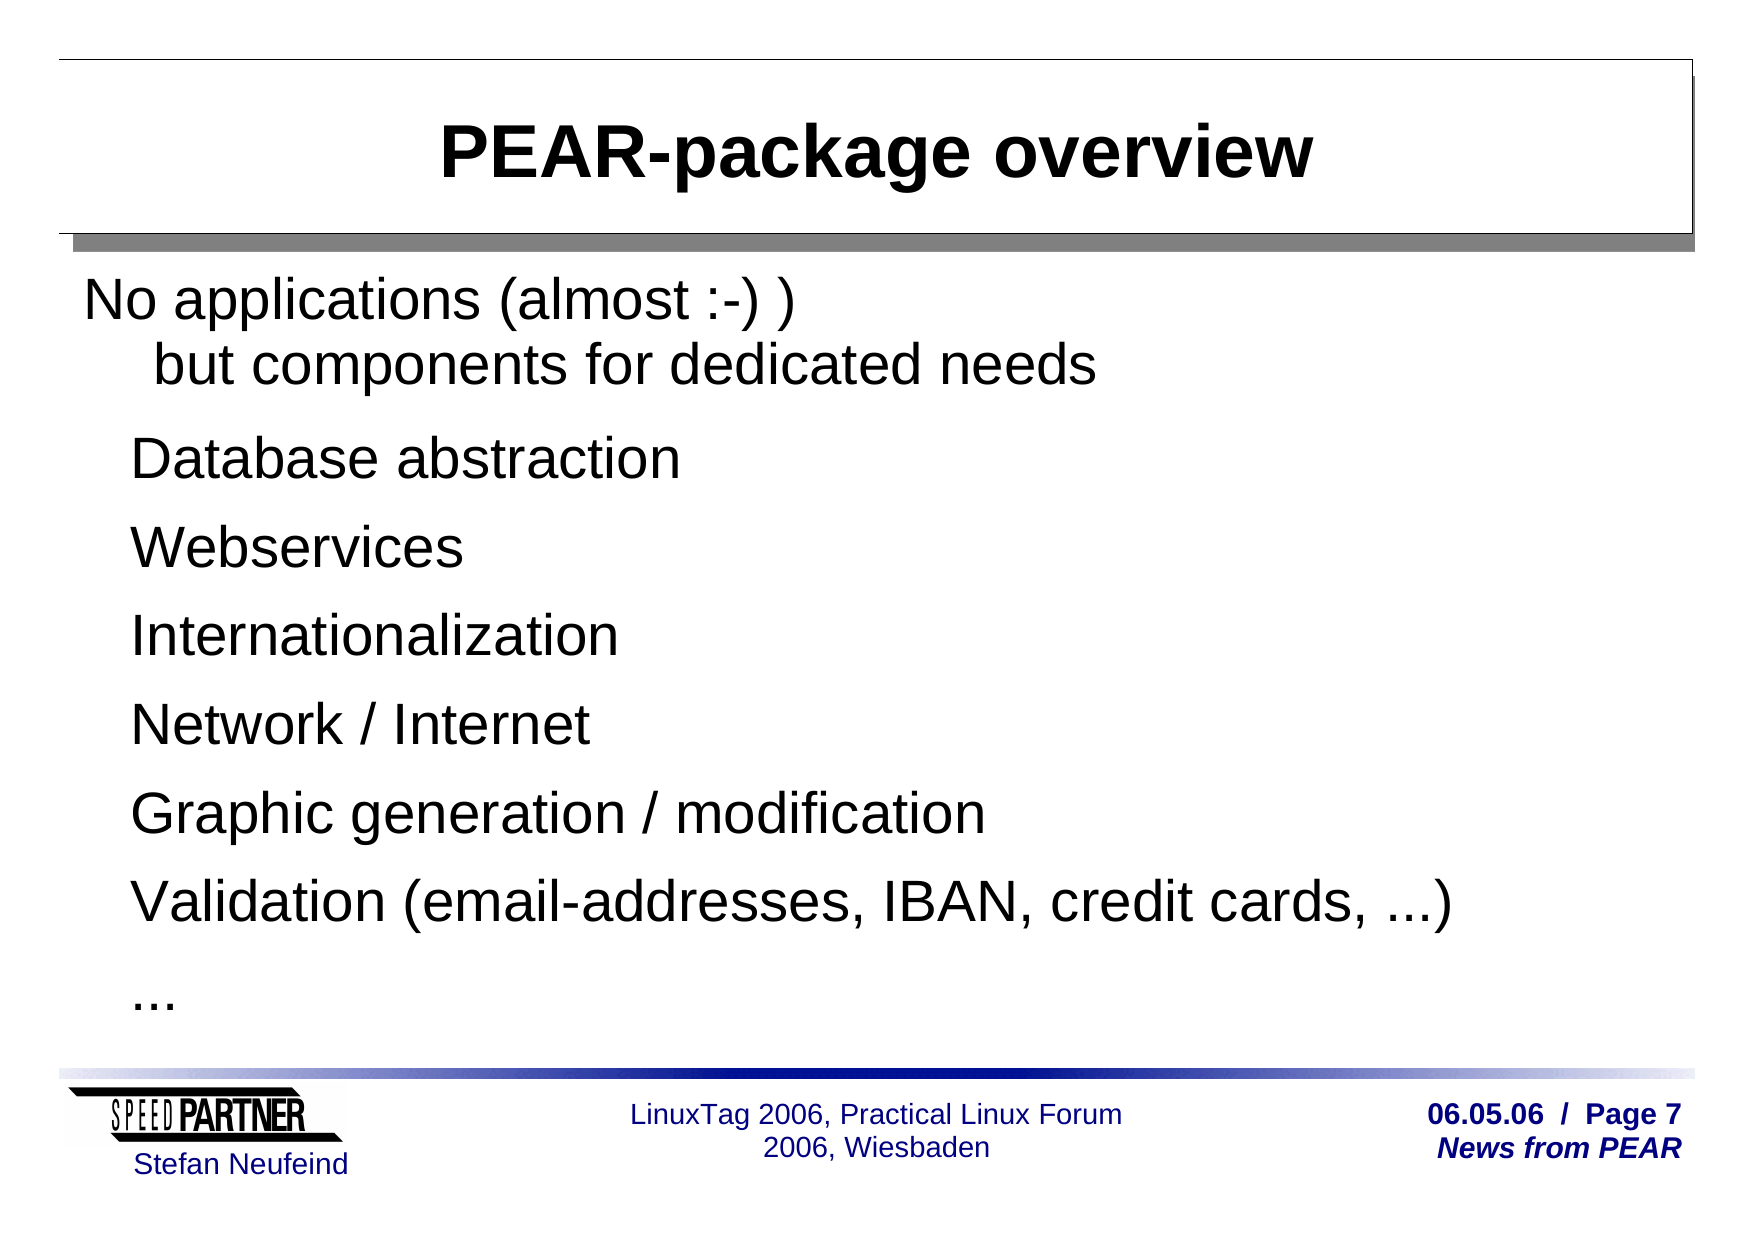

# PEAR-package overview
No applications (almost :-) )
but components for dedicated needs
Database abstraction
Webservices
Internationalization
Network / Internet
Graphic generation / modification
Validation (email-addresses, IBAN, credit cards, ...)
...